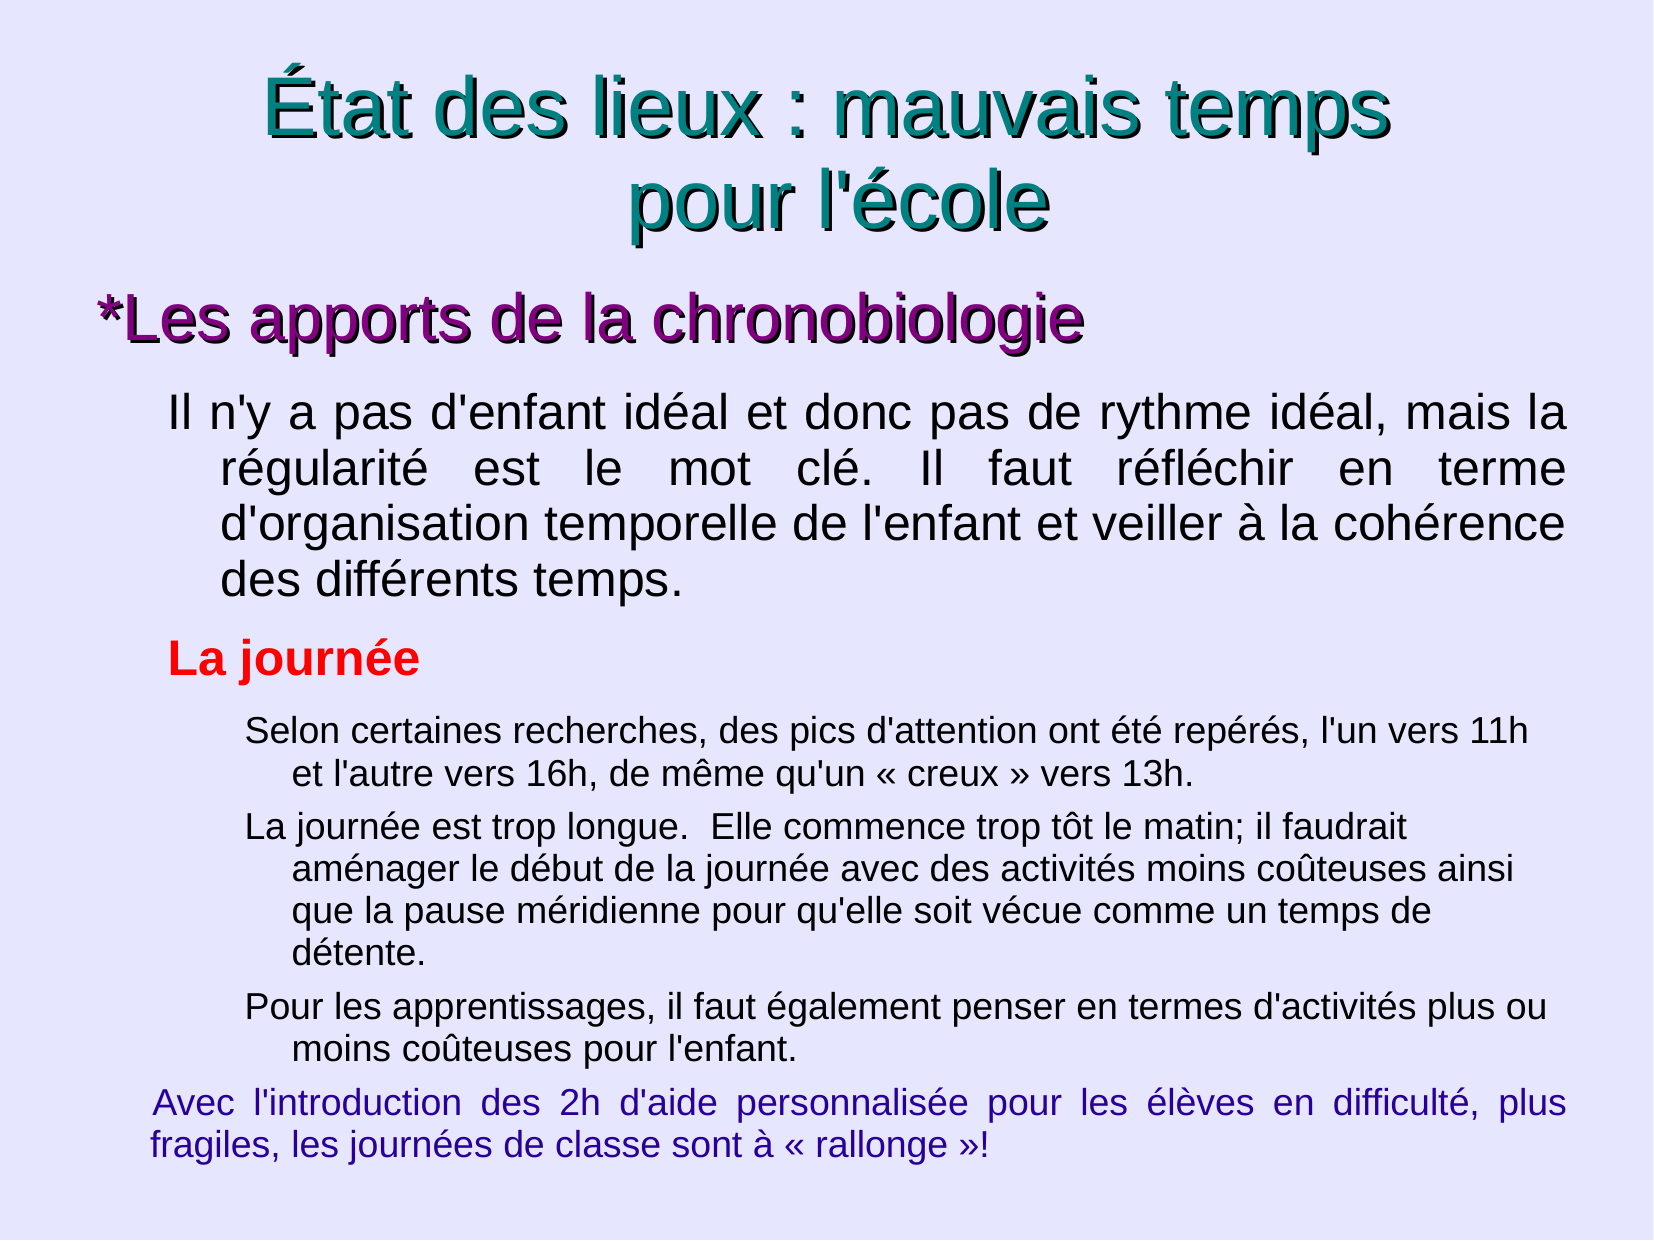

# État des lieux : mauvais temps pour l'école
*Les apports de la chronobiologie
Il n'y a pas d'enfant idéal et donc pas de rythme idéal, mais la régularité est le mot clé. Il faut réfléchir en terme d'organisation temporelle de l'enfant et veiller à la cohérence des différents temps.
La journée
Selon certaines recherches, des pics d'attention ont été repérés, l'un vers 11h et l'autre vers 16h, de même qu'un « creux » vers 13h.
La journée est trop longue. Elle commence trop tôt le matin; il faudrait aménager le début de la journée avec des activités moins coûteuses ainsi que la pause méridienne pour qu'elle soit vécue comme un temps de détente.
Pour les apprentissages, il faut également penser en termes d'activités plus ou moins coûteuses pour l'enfant.
 Avec l'introduction des 2h d'aide personnalisée pour les élèves en difficulté, plus fragiles, les journées de classe sont à « rallonge »!